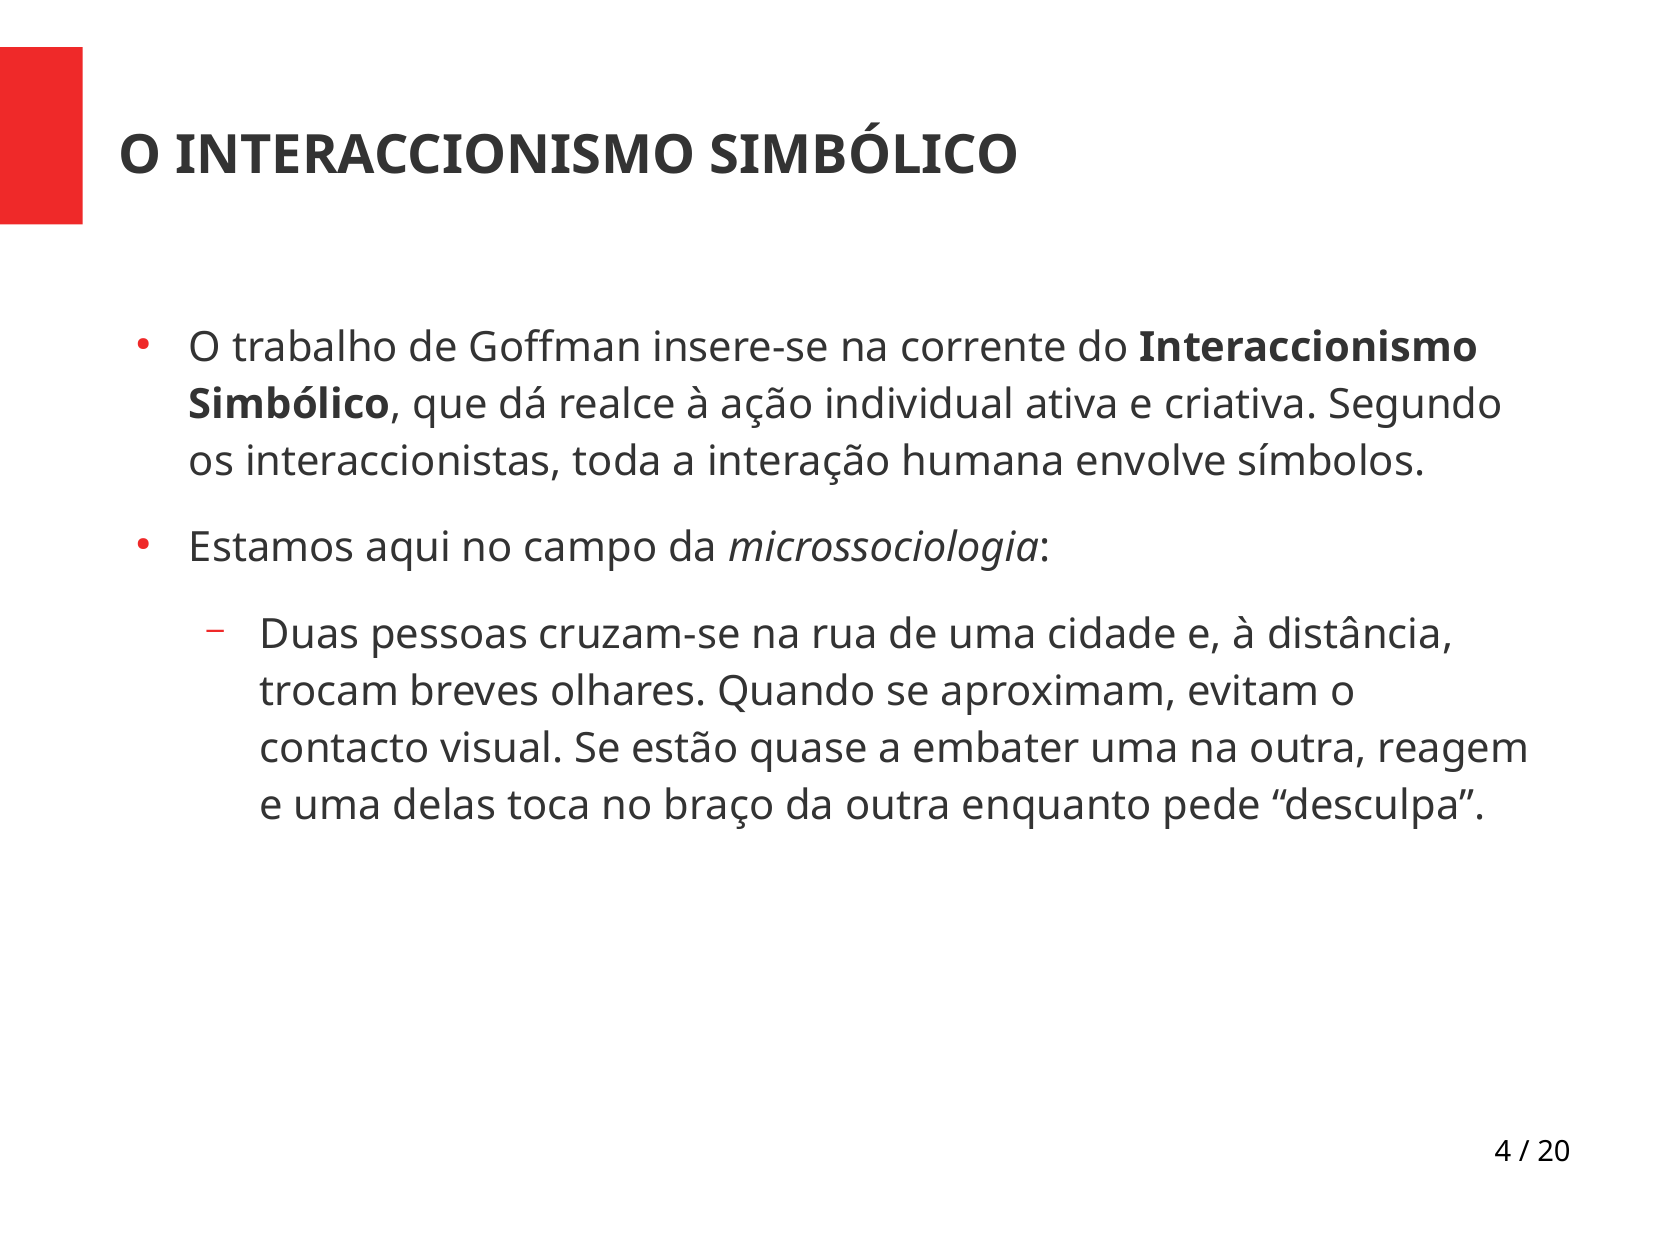

# O INTERACCIONISMO SIMBÓLICO
O trabalho de Goffman insere-se na corrente do Interaccionismo Simbólico, que dá realce à ação individual ativa e criativa. Segundo os interaccionistas, toda a interação humana envolve símbolos.
Estamos aqui no campo da microssociologia:
Duas pessoas cruzam-se na rua de uma cidade e, à distância, trocam breves olhares. Quando se aproximam, evitam o contacto visual. Se estão quase a embater uma na outra, reagem e uma delas toca no braço da outra enquanto pede “desculpa”.
4